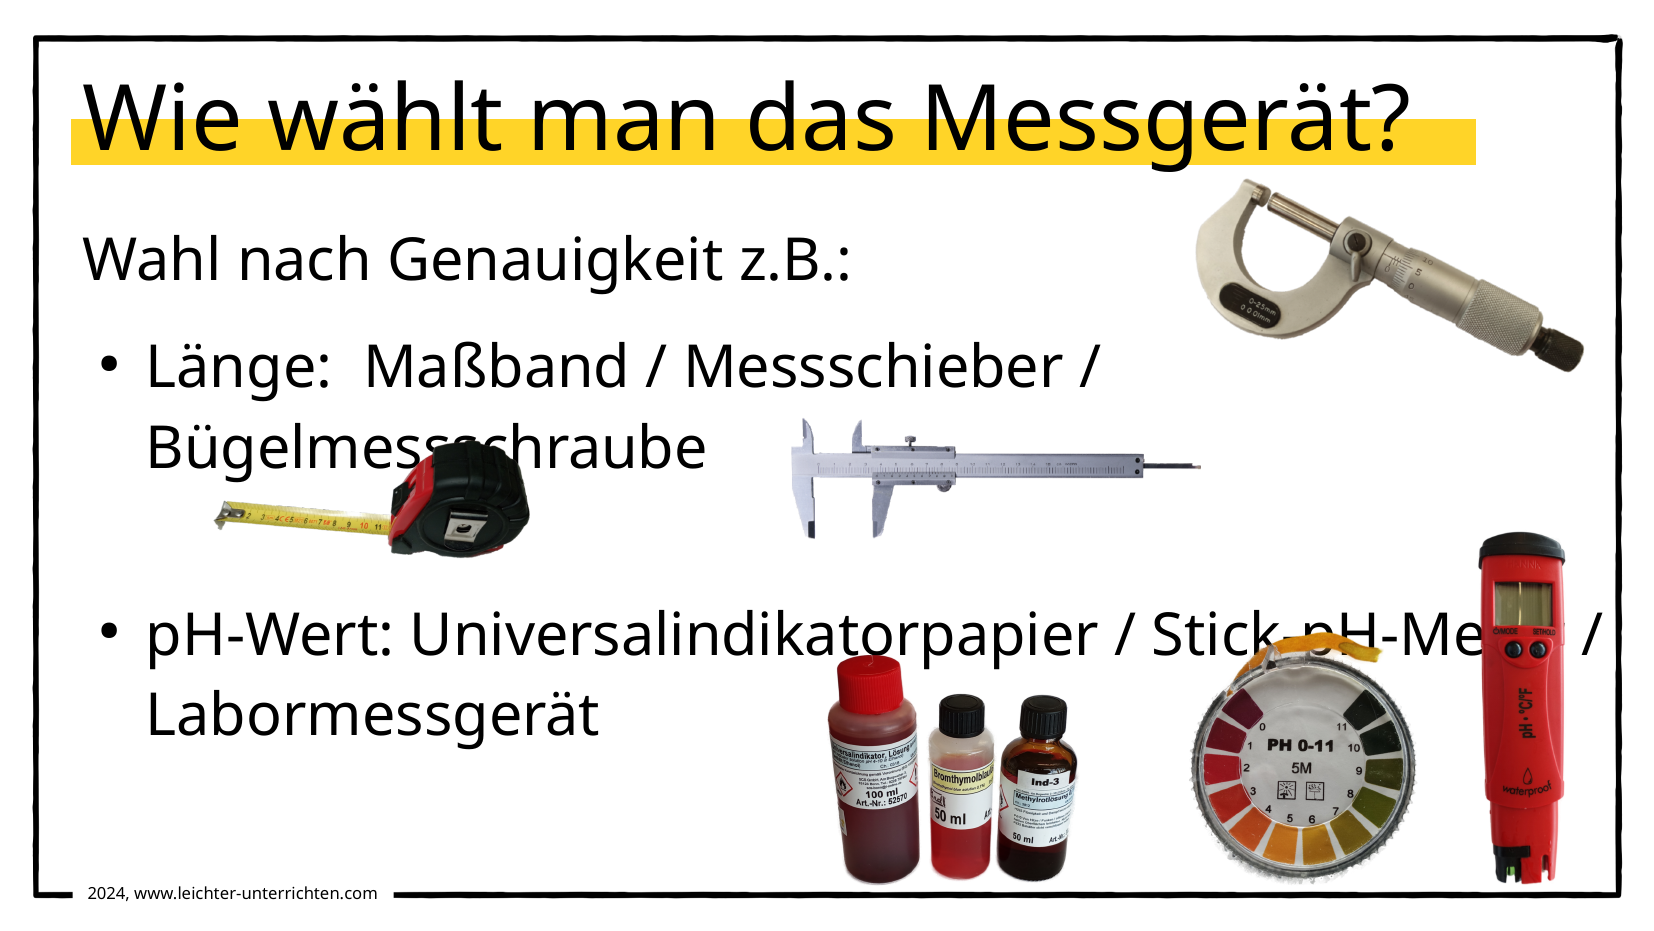

# Wie wählt man das Messgerät?
Wahl nach Genauigkeit z.B.:
Länge: Maßband / Messschieber / Bügelmessschraube
pH-Wert: Universalindikatorpapier / Stick-pH-Meter / Labormessgerät